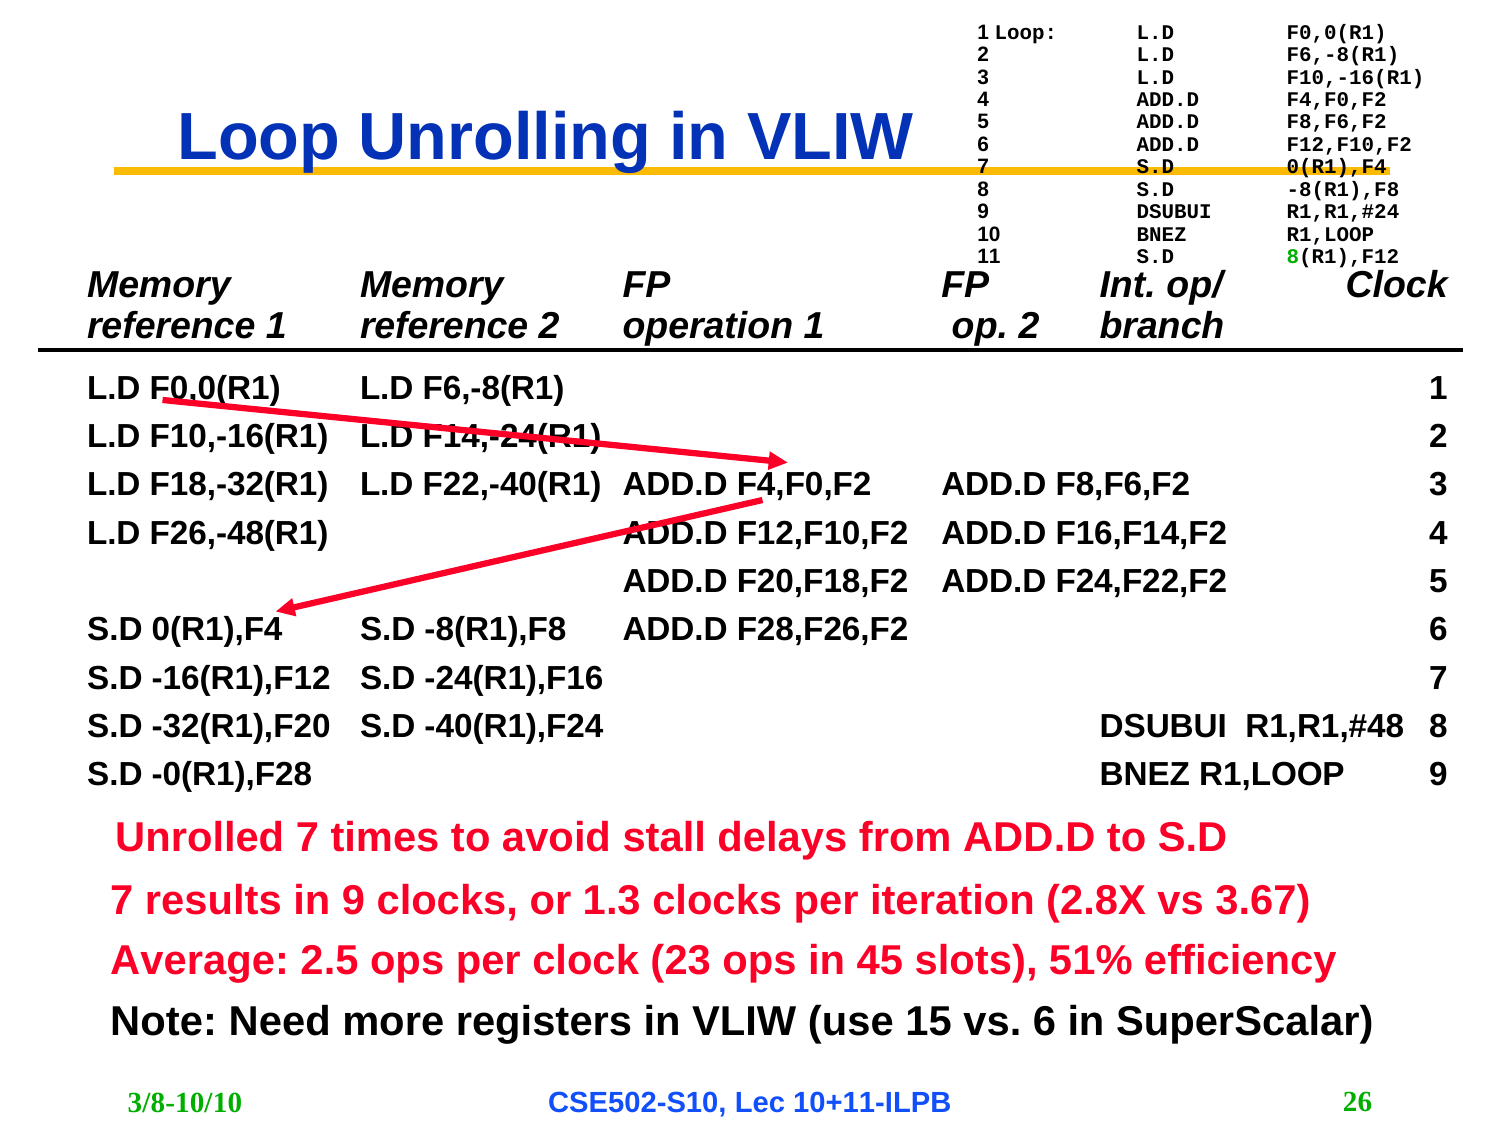

1 Loop:	L.D	F0,0(R1)
2	L.D	F6,-8(R1)
3	L.D	F10,-16(R1)
4	ADD.D	F4,F0,F2
5	ADD.D	F8,F6,F2
6	ADD.D	F12,F10,F2
7	S.D	0(R1),F4
8	S.D	-8(R1),F8
9	DSUBUI	R1,R1,#24
10	BNEZ	R1,LOOP
11	S.D	8(R1),F12
# Loop Unrolling in VLIW
Memory 	Memory	FP	FP	Int. op/	Clock
reference 1	reference 2	operation 1	 op. 2 	branch
L.D F0,0(R1)	L.D F6,-8(R1)				1
L.D F10,-16(R1)	L.D F14,-24(R1)				2
L.D F18,-32(R1)	L.D F22,-40(R1)	ADD.D F4,F0,F2	ADD.D F8,F6,F2	3
L.D F26,-48(R1)		ADD.D F12,F10,F2	ADD.D F16,F14,F2	4
		ADD.D F20,F18,F2	ADD.D F24,F22,F2	5
S.D 0(R1),F4	S.D -8(R1),F8	ADD.D F28,F26,F2			6
S.D -16(R1),F12	S.D -24(R1),F16				7
S.D -32(R1),F20	S.D -40(R1),F24			DSUBUI R1,R1,#48	8
S.D -0(R1),F28				BNEZ R1,LOOP	9
 Unrolled 7 times to avoid stall delays from ADD.D to S.D
 7 results in 9 clocks, or 1.3 clocks per iteration (2.8X vs 3.67)
 Average: 2.5 ops per clock (23 ops in 45 slots), 51% efficiency
 Note: Need more registers in VLIW (use 15 vs. 6 in SuperScalar)
3/8-10/10
CSE502-S10, Lec 10+11-ILPB